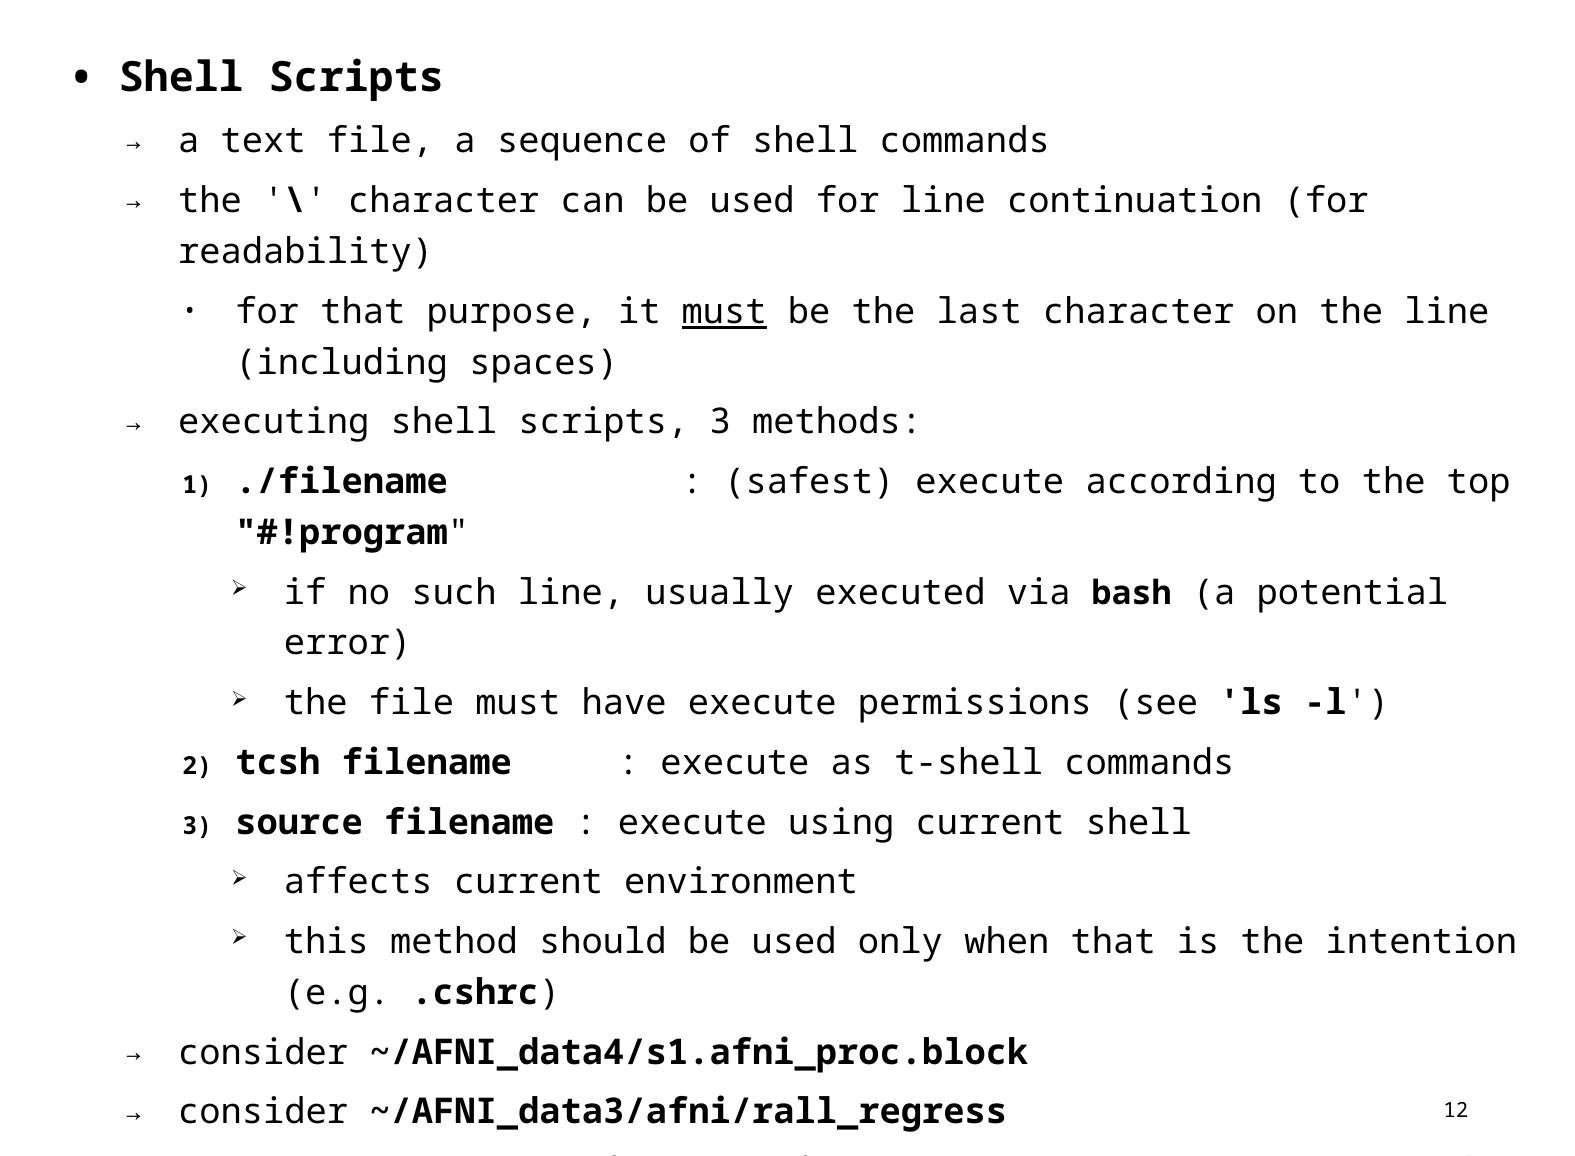

# Shell Scripts
a text file, a sequence of shell commands
the '\' character can be used for line continuation (for readability)
for that purpose, it must be the last character on the line (including spaces)
executing shell scripts, 3 methods:
./filename : (safest) execute according to the top "#!program"
if no such line, usually executed via bash (a potential error)
the file must have execute permissions (see 'ls -l')
tcsh filename : execute as t-shell commands
source filename : execute using current shell
affects current environment
this method should be used only when that is the intention (e.g. .cshrc)
consider ~/AFNI_data4/s1.afni_proc.block
consider ~/AFNI_data3/afni/rall_regress
use the command "nedit my.script" to create a script with a few commands
echo hi, I am in directory $cwd
ls -a
cd $HOME/AFNI_data3
ls -al
run the script using the command: tcsh my.script